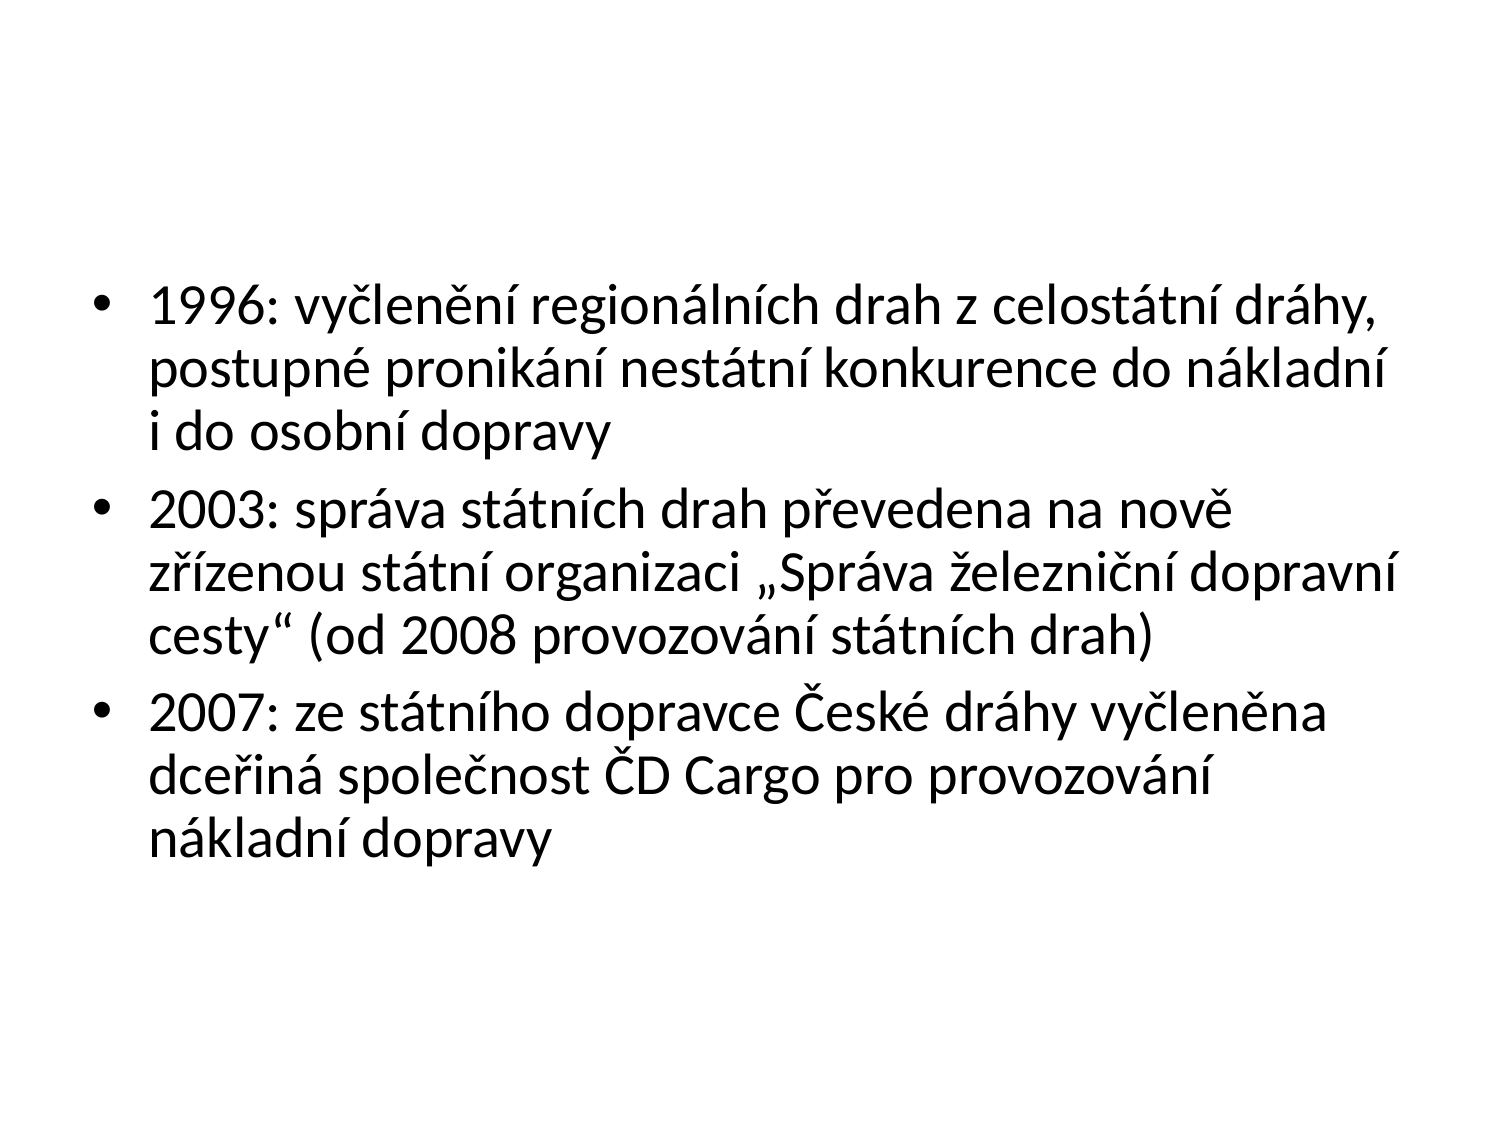

# 1996: vyčlenění regionálních drah z celostátní dráhy, postupné pronikání nestátní konkurence do nákladní i do osobní dopravy
2003: správa státních drah převedena na nově zřízenou státní organizaci „Správa železniční dopravní cesty“ (od 2008 provozování státních drah)
2007: ze státního dopravce České dráhy vyčleněna dceřiná společnost ČD Cargo pro provozování nákladní dopravy